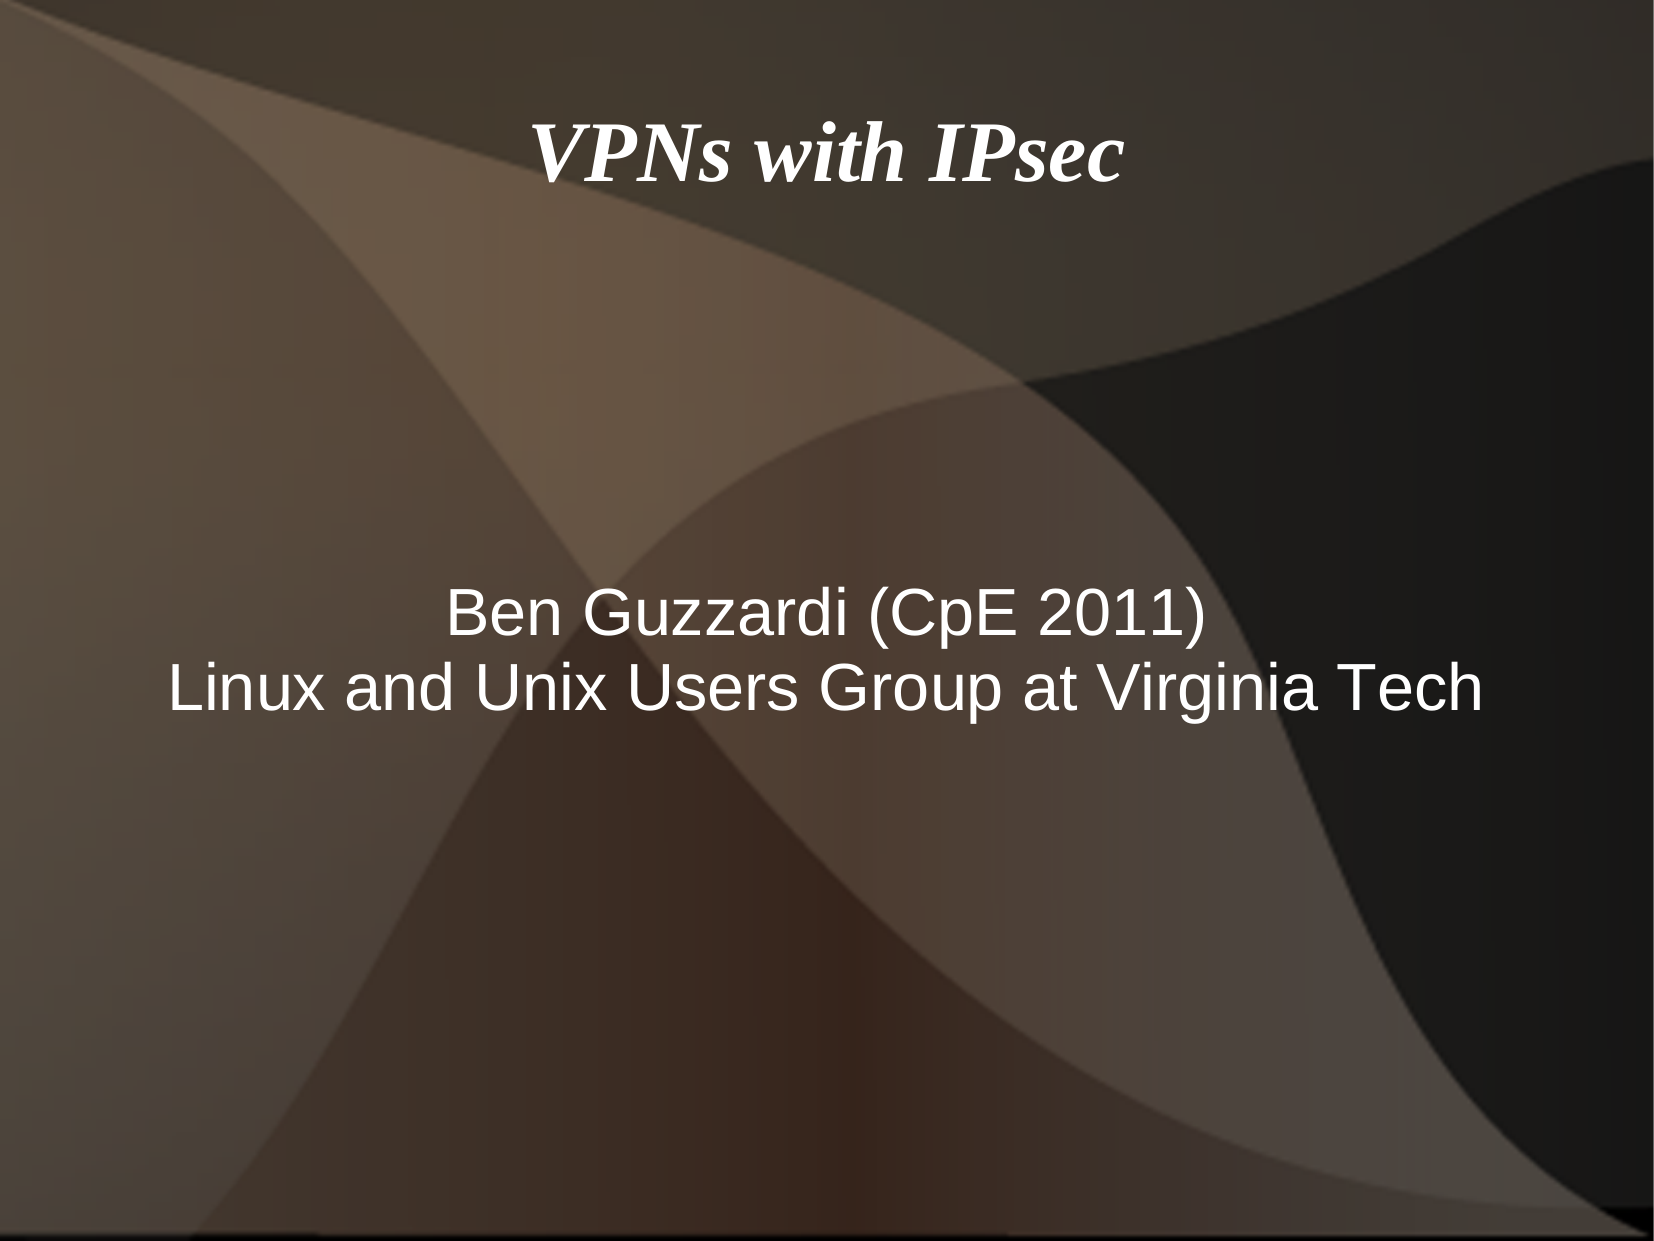

# VPNs with IPsec
Ben Guzzardi (CpE 2011)
Linux and Unix Users Group at Virginia Tech